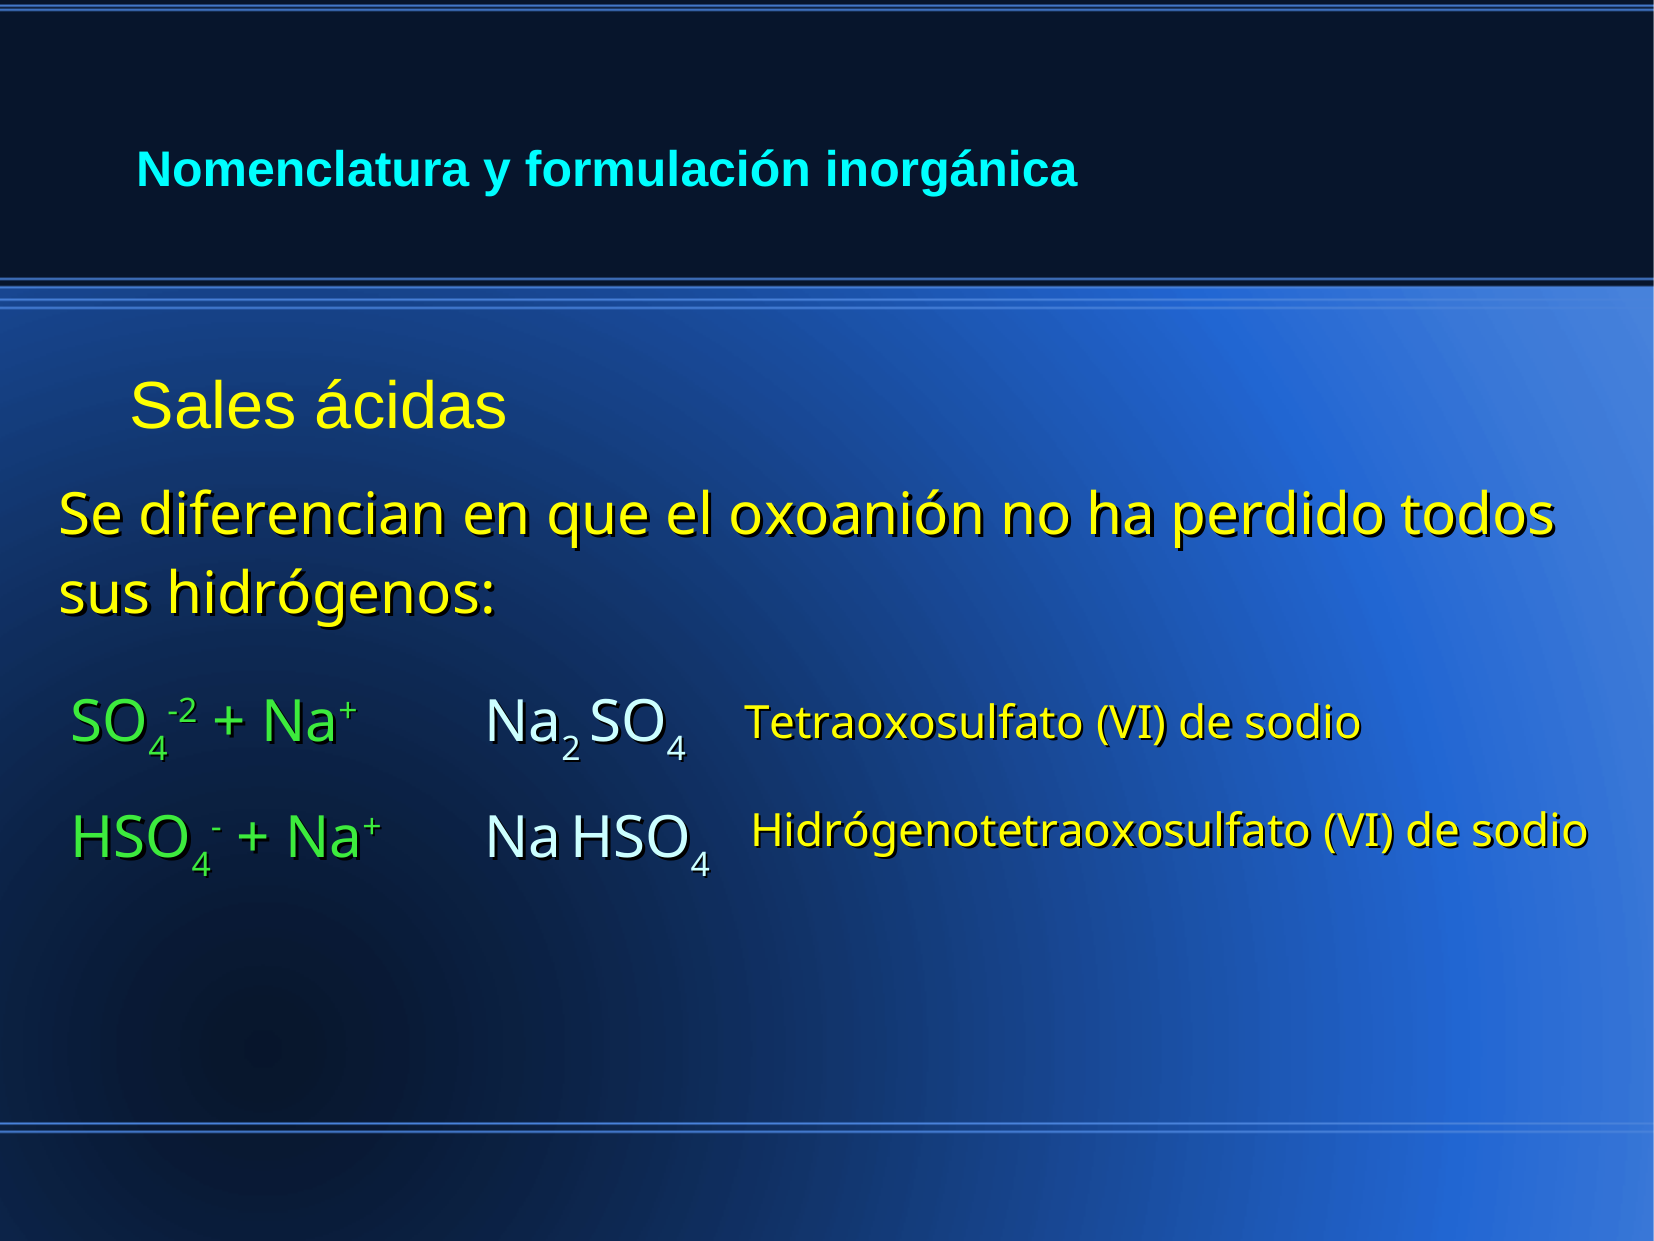

Nomenclatura y formulación inorgánica
# Sales ácidas
Se diferencian en que el oxoanión no ha perdido todos sus hidrógenos:
SO4-2 + Na+
Na2 SO4
Tetraoxosulfato (VI) de sodio
HSO4- + Na+
Na HSO4
Hidrógenotetraoxosulfato (VI) de sodio